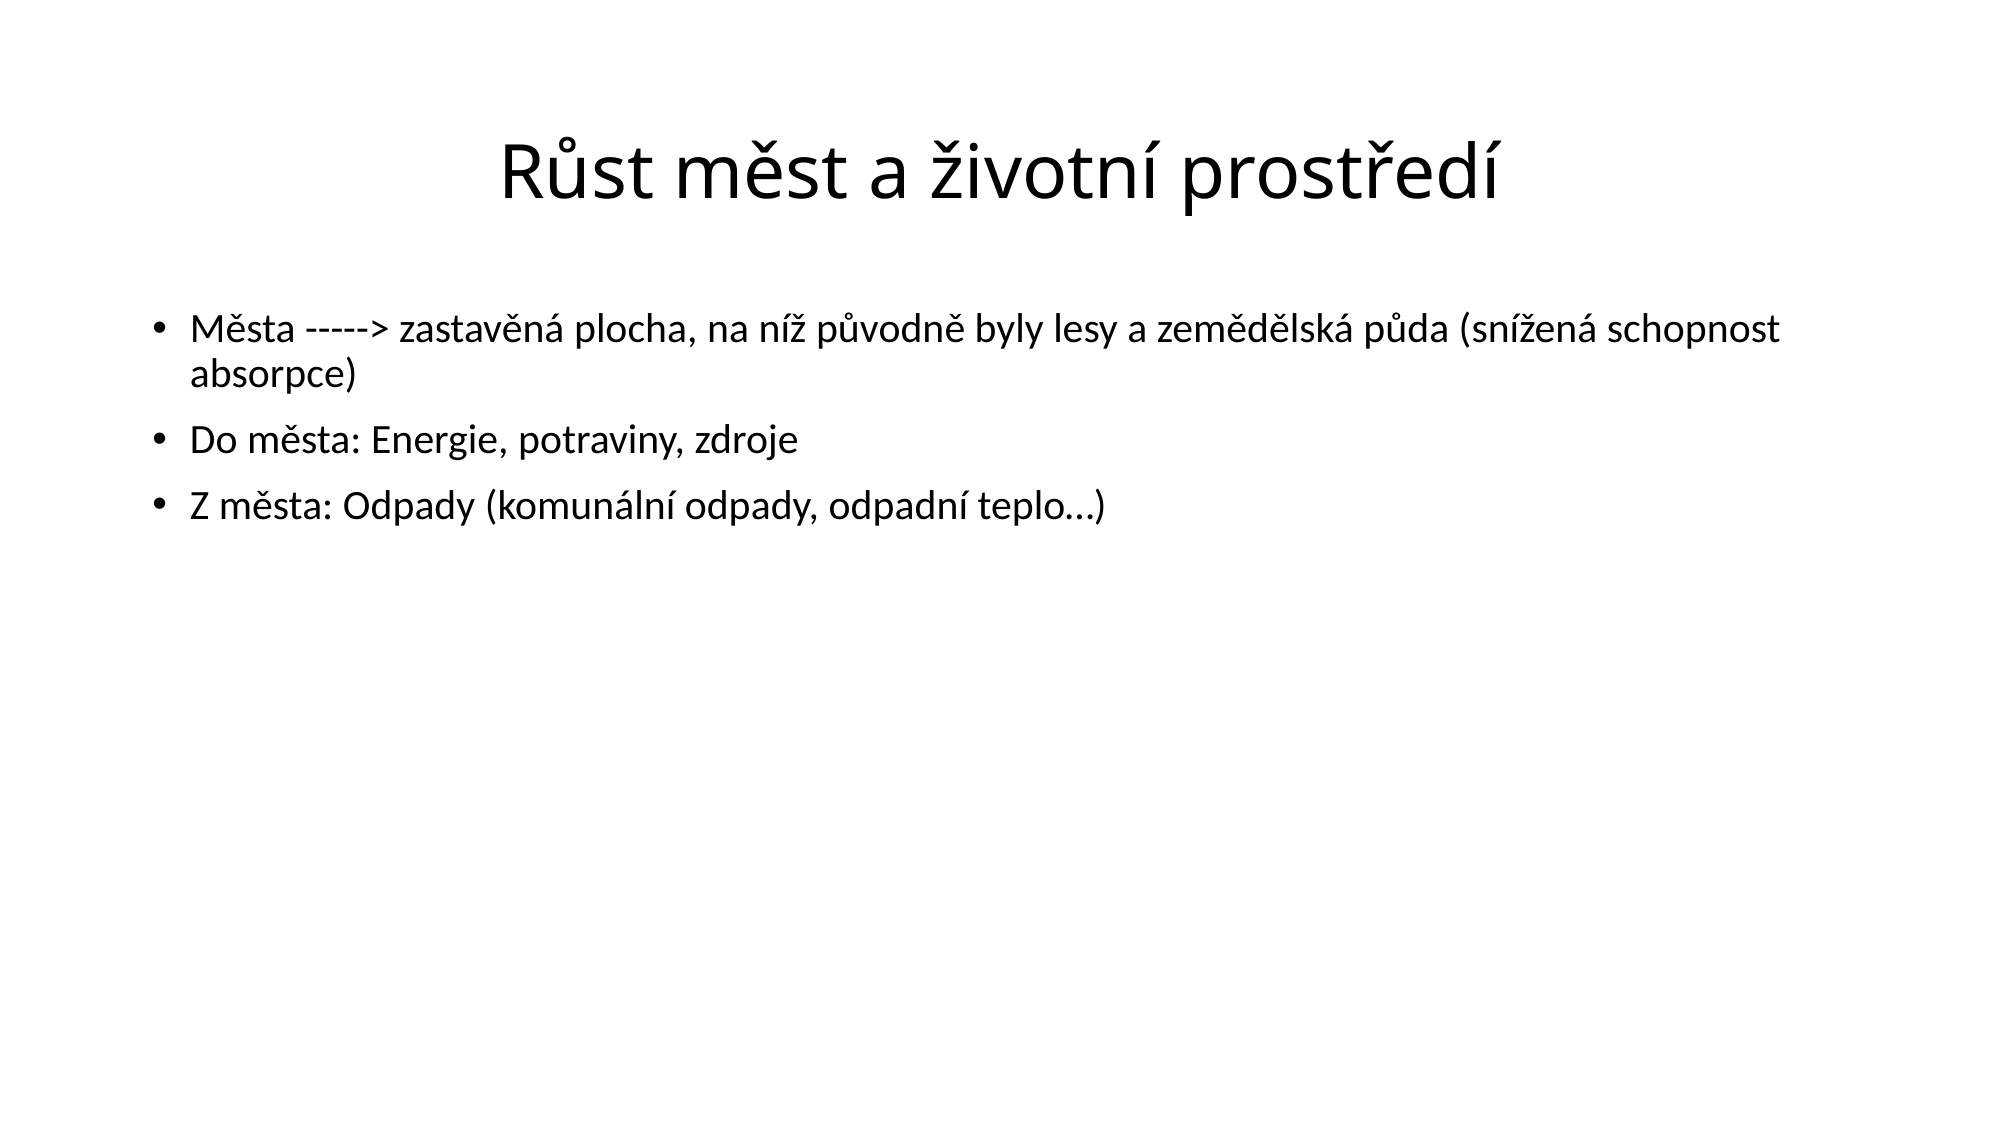

# Růst měst a životní prostředí
Města -----> zastavěná plocha, na níž původně byly lesy a zemědělská půda (snížená schopnost absorpce)
Do města: Energie, potraviny, zdroje
Z města: Odpady (komunální odpady, odpadní teplo…)